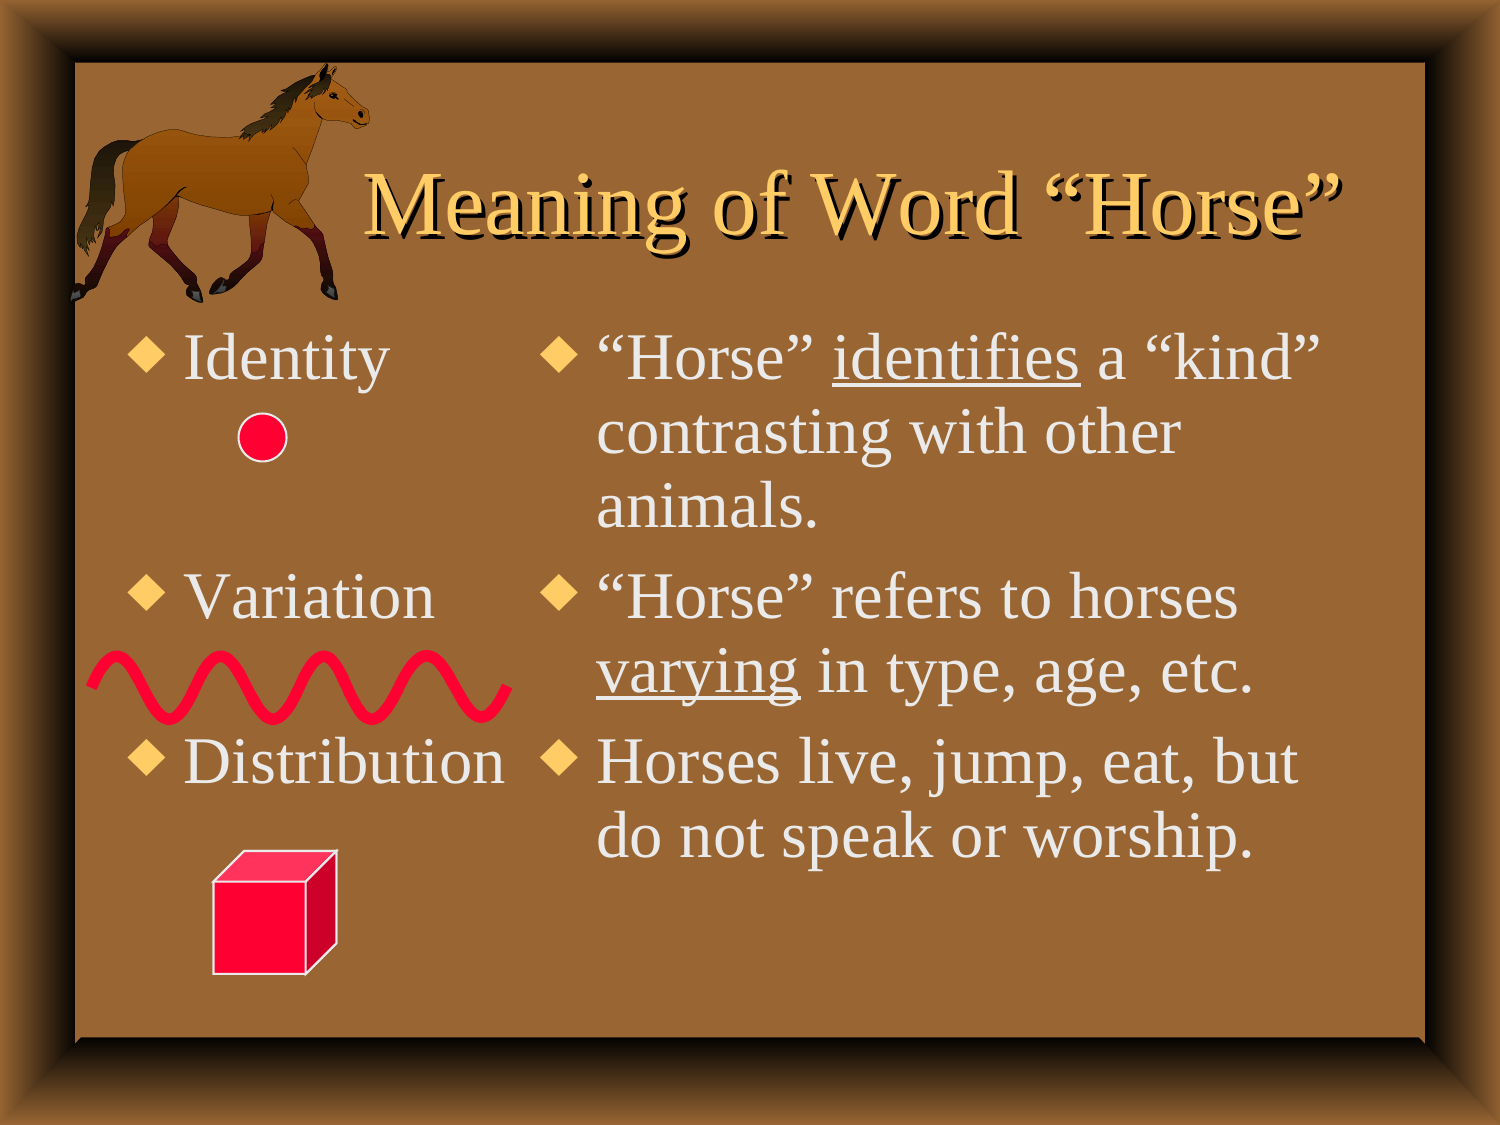

# Meaning of Word “Horse”
Identity
Variation
Distribution
“Horse” identifies a “kind” contrasting with other animals.
“Horse” refers to horses varying in type, age, etc.
Horses live, jump, eat, but do not speak or worship.